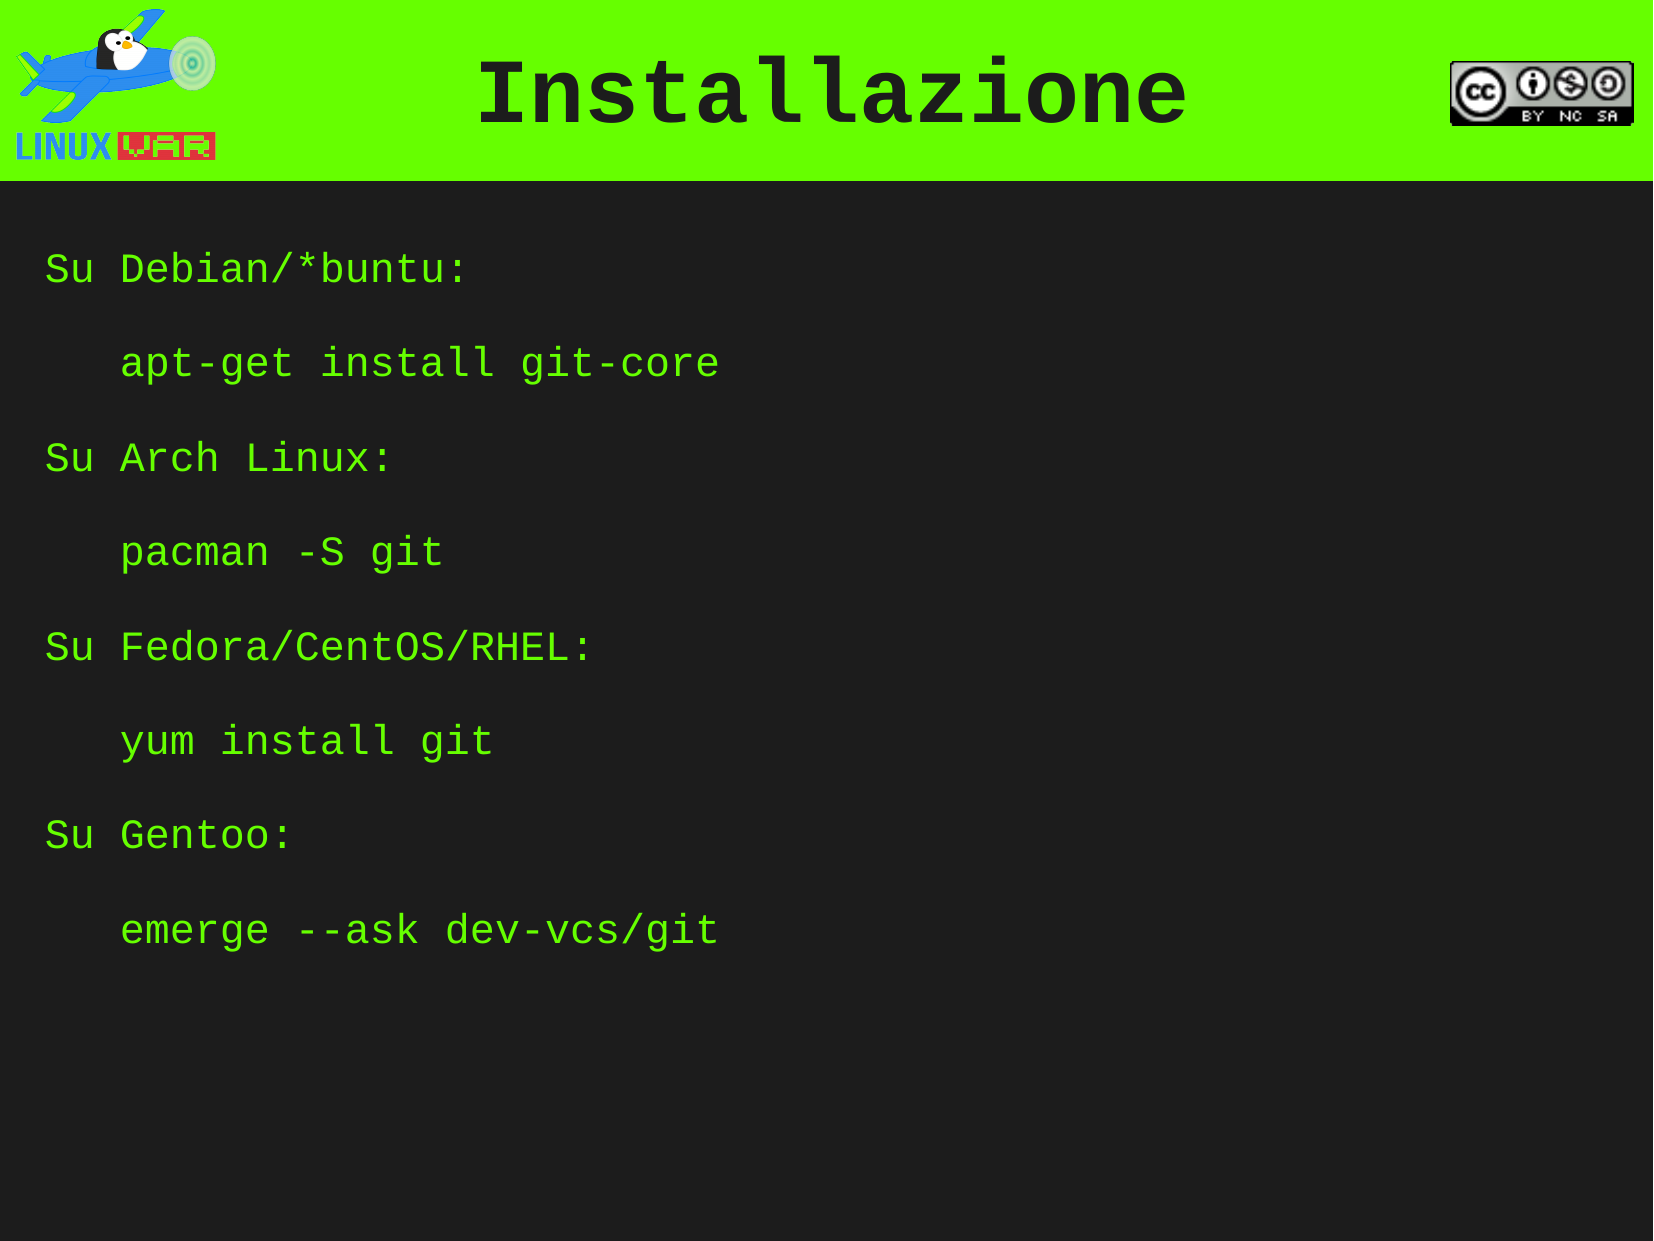

Installazione
Su Debian/*buntu:
	apt-get install git-core
Su Arch Linux:
	pacman -S git
Su Fedora/CentOS/RHEL:
	yum install git
Su Gentoo:
	emerge --ask dev-vcs/git